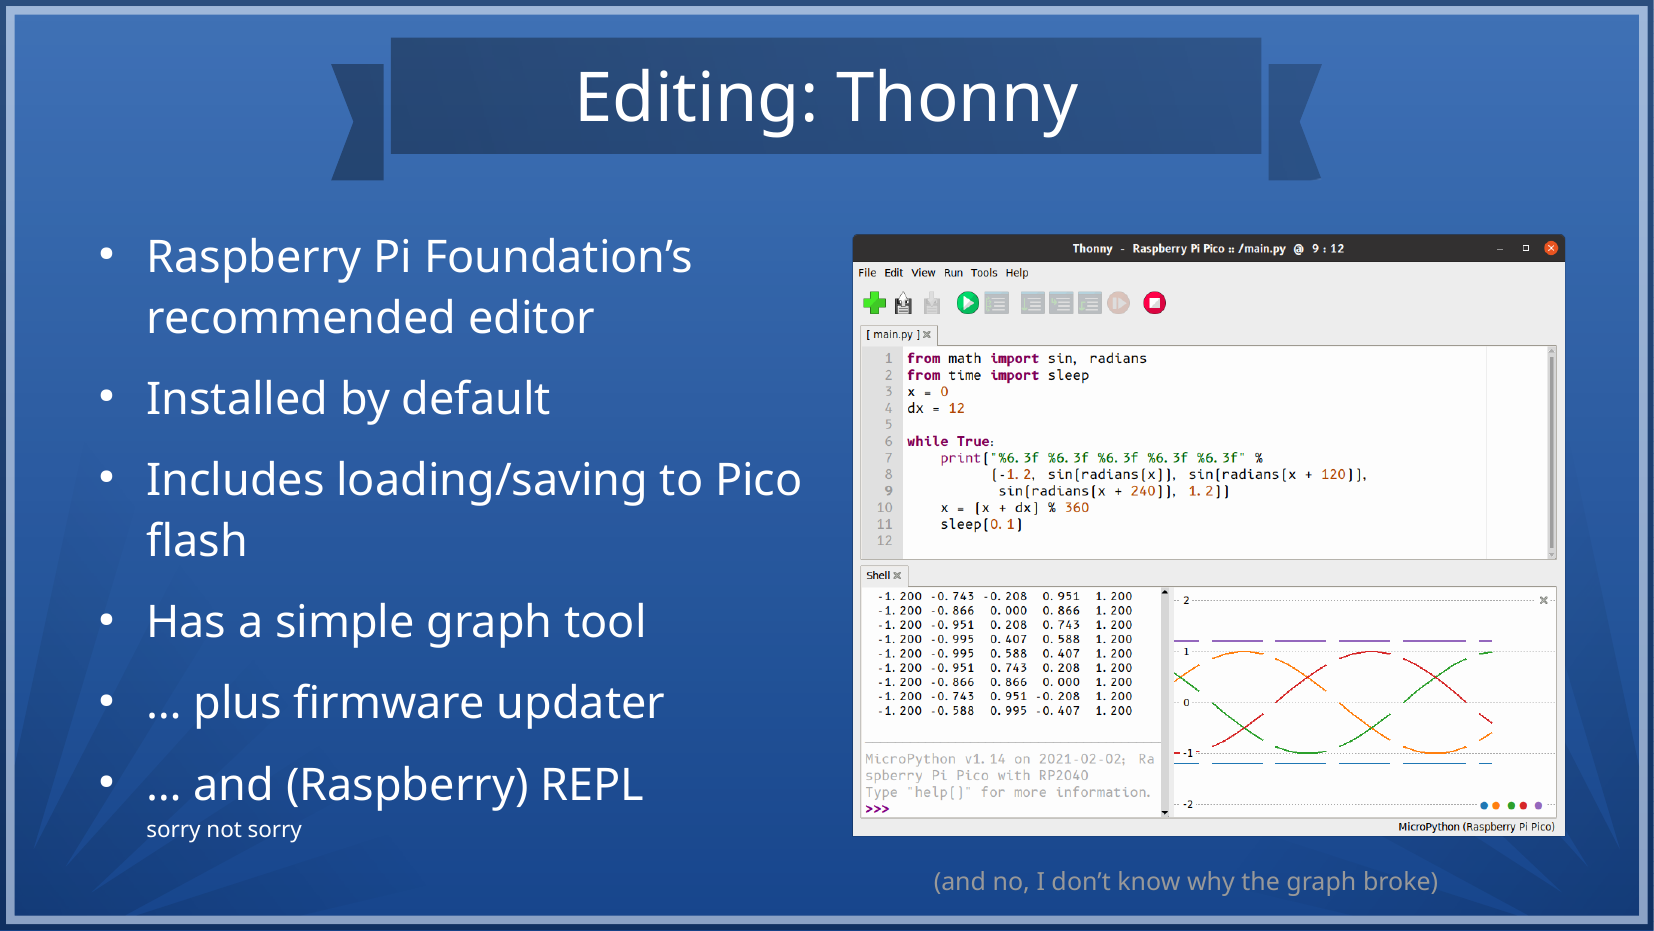

# Editing: Thonny
Raspberry Pi Foundation’s recommended editor
Installed by default
Includes loading/saving to Pico flash
Has a simple graph tool
… plus firmware updater
… and (Raspberry) REPL
sorry not sorry
(and no, I don’t know why the graph broke)